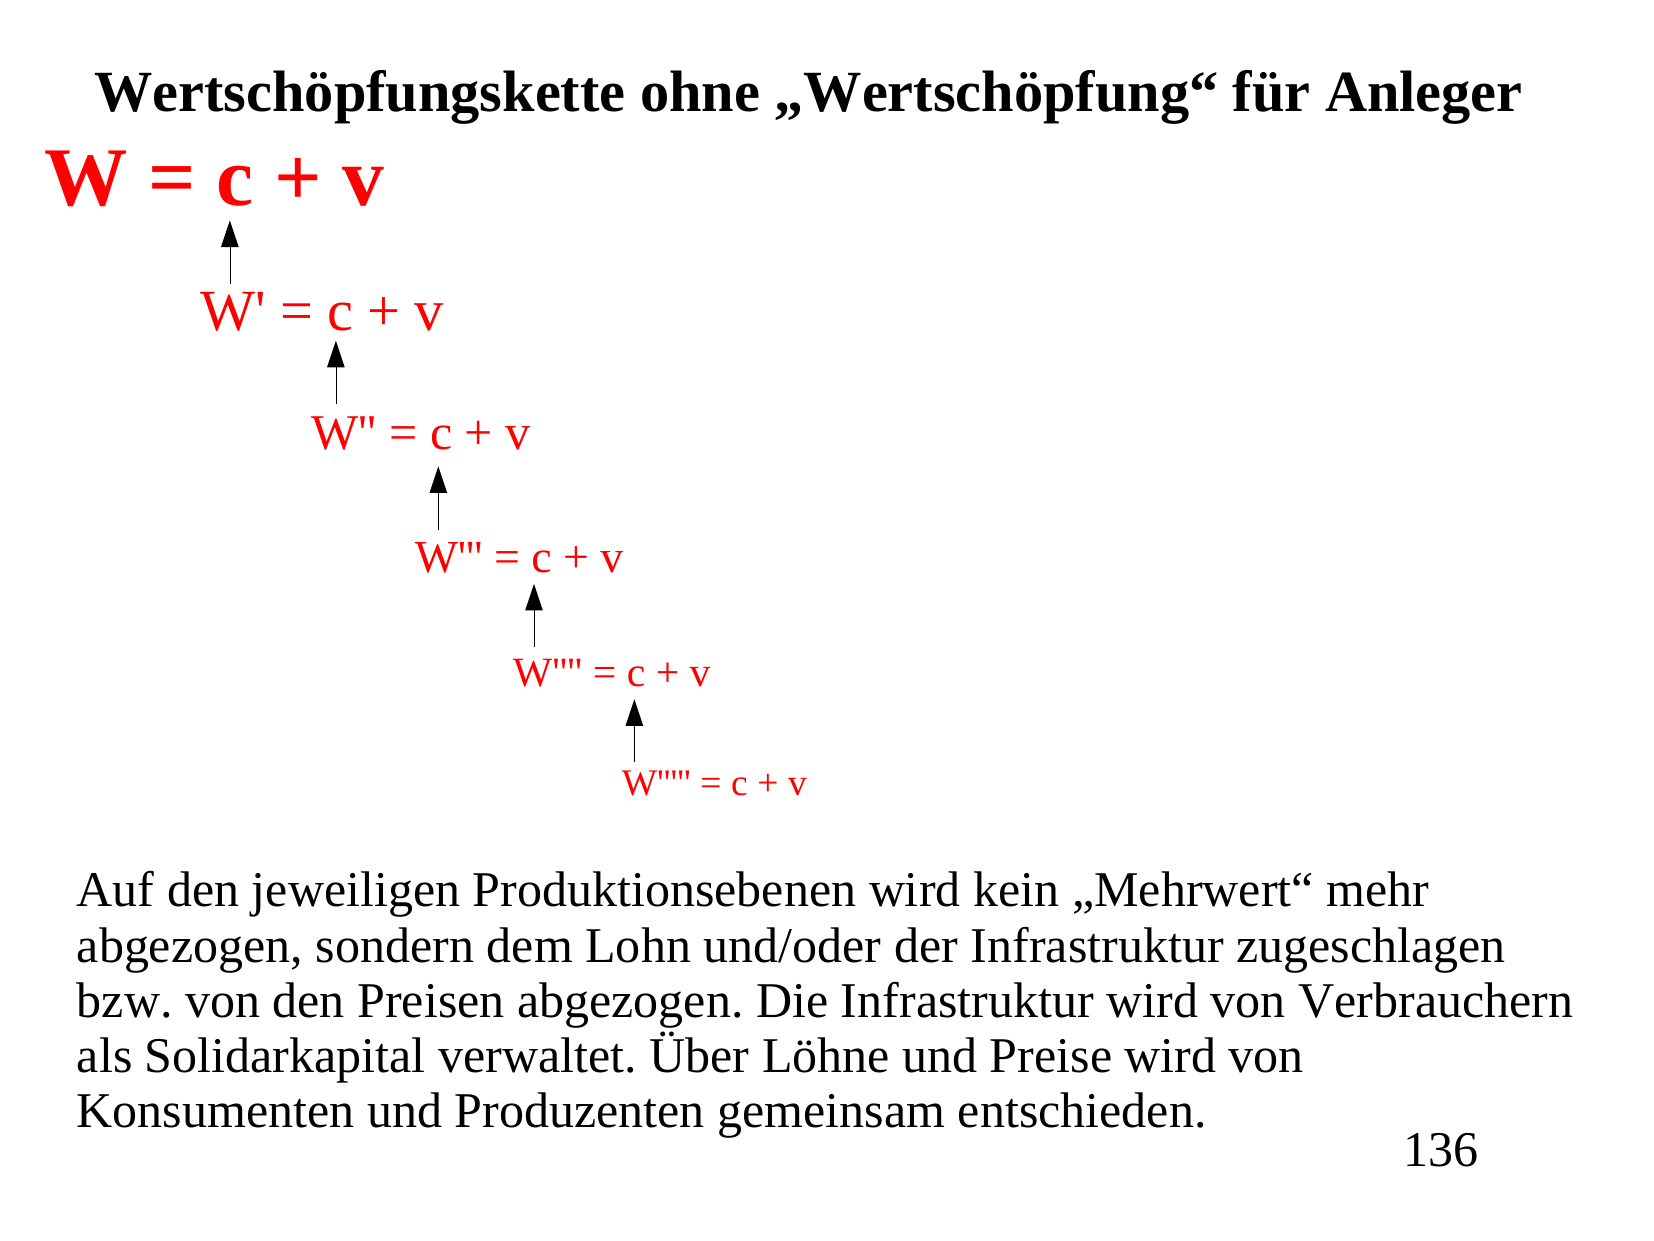

Wertschöpfungskette ohne „Wertschöpfung“ für Anleger
W = c + v
W' = c + v
W'' = c + v
W''' = c + v
W'''' = c + v
W''''' = c + v
Auf den jeweiligen Produktionsebenen wird kein „Mehrwert“ mehr abgezogen, sondern dem Lohn und/oder der Infrastruktur zugeschlagen bzw. von den Preisen abgezogen. Die Infrastruktur wird von Verbrauchern als Solidarkapital verwaltet. Über Löhne und Preise wird von Konsumenten und Produzenten gemeinsam entschieden.